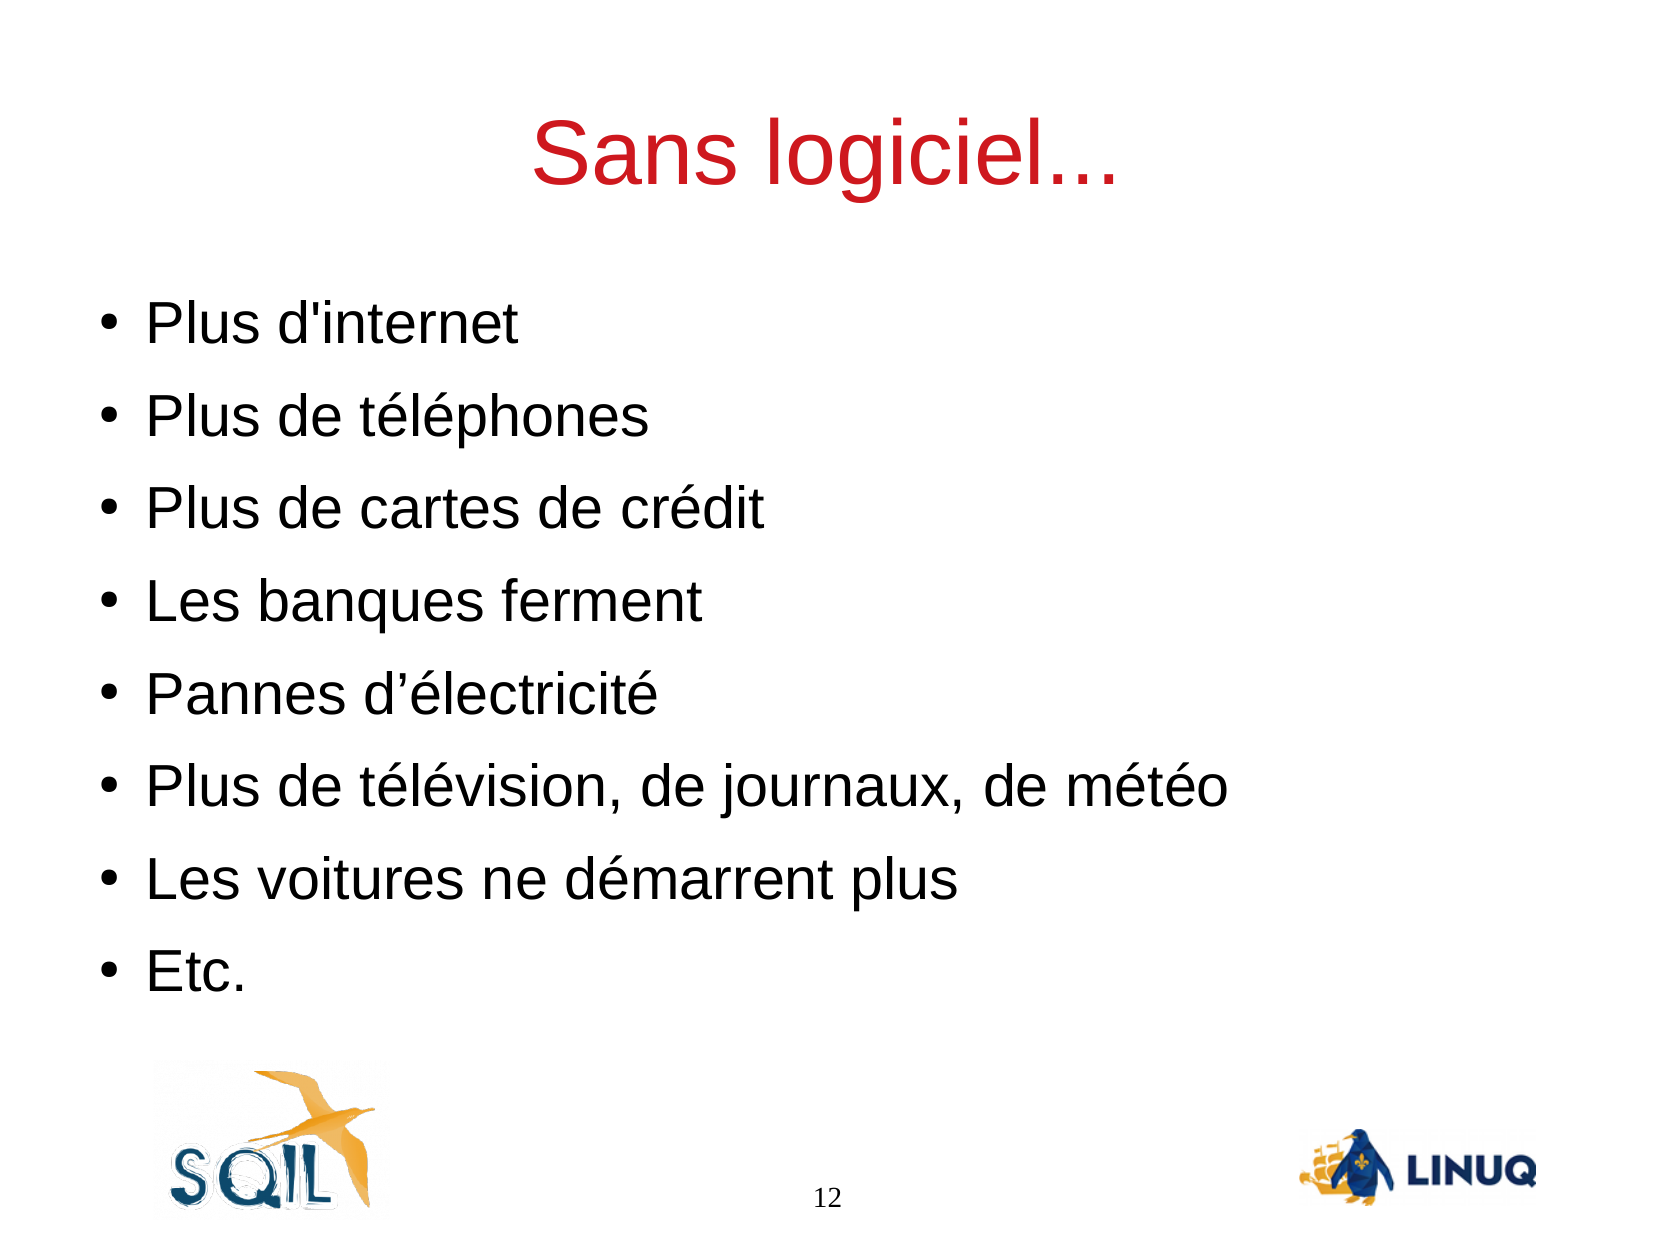

# Sans logiciel...
Plus d'internet
Plus de téléphones
Plus de cartes de crédit
Les banques ferment
Pannes d’électricité
Plus de télévision, de journaux, de météo
Les voitures ne démarrent plus
Etc.